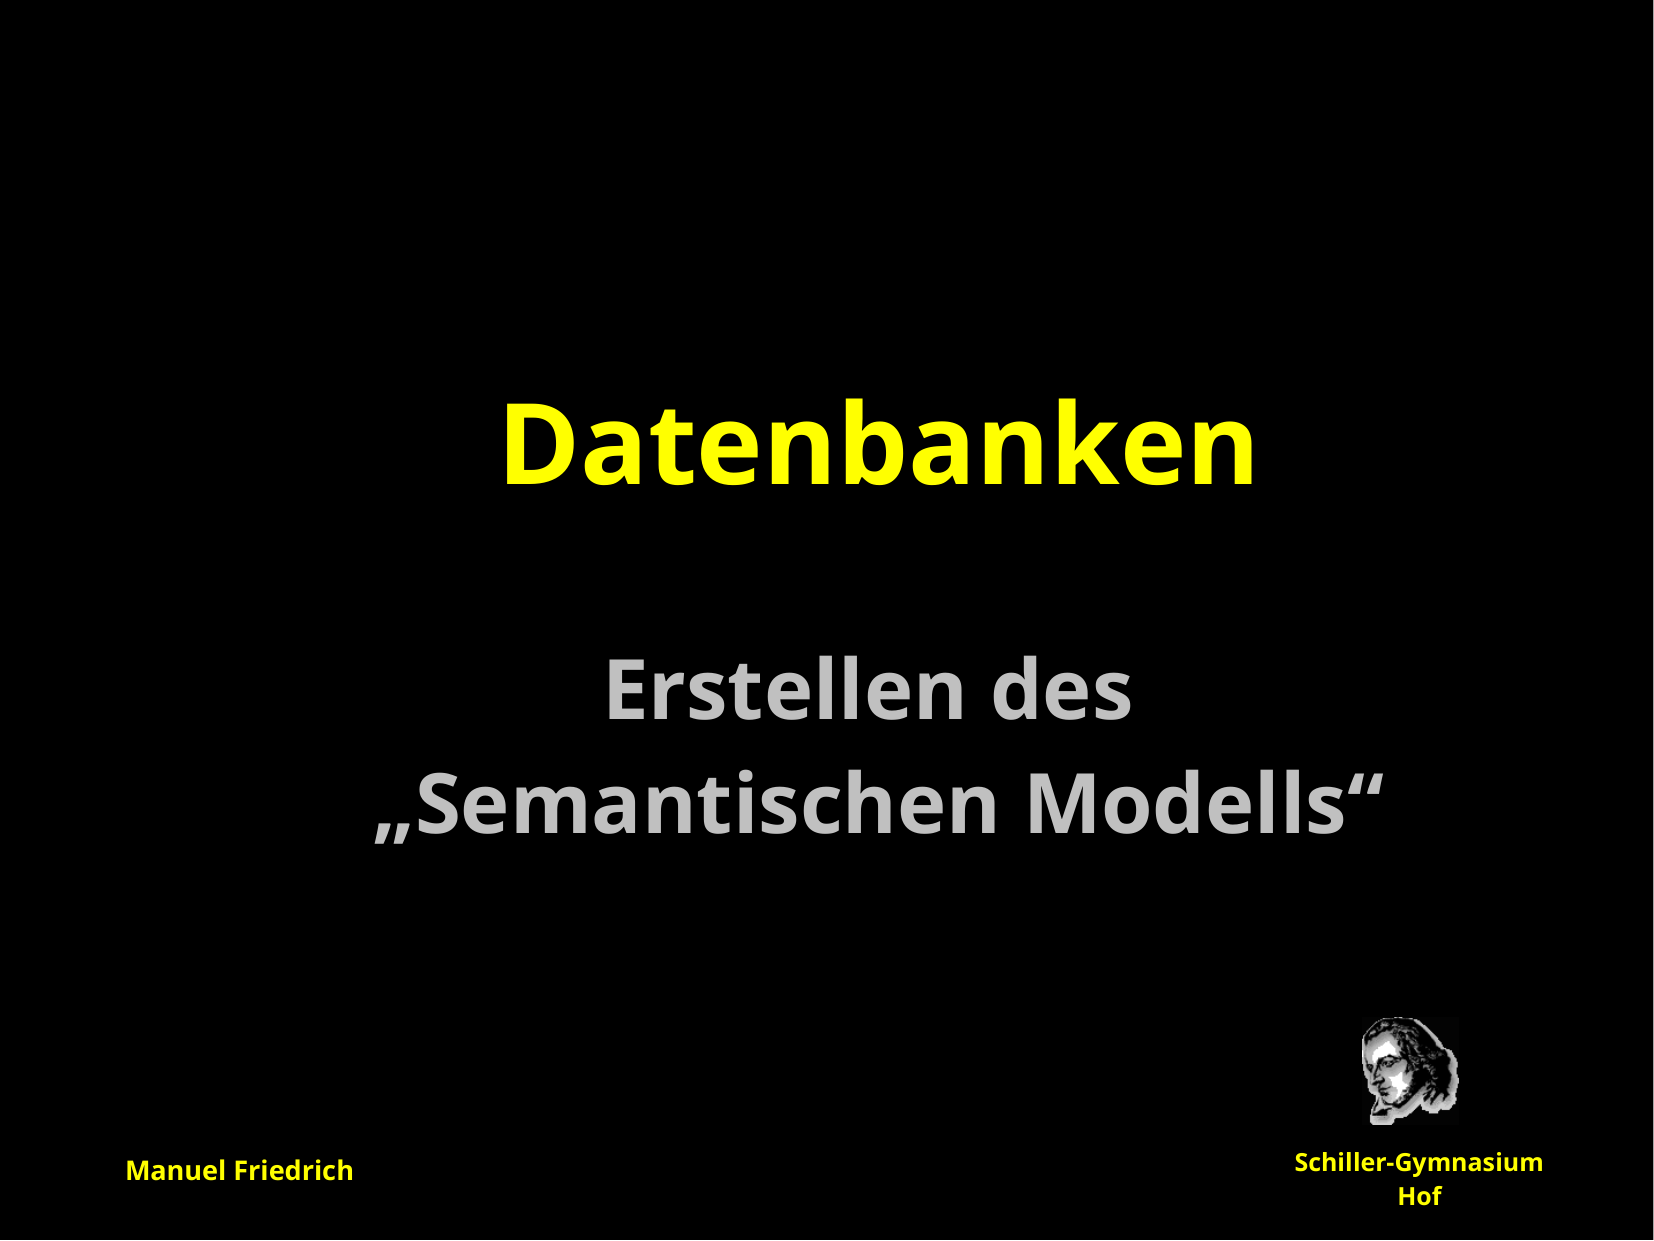

Datenbanken
Erstellen des
„Semantischen Modells“
Schiller-Gymnasium
Hof
Manuel Friedrich